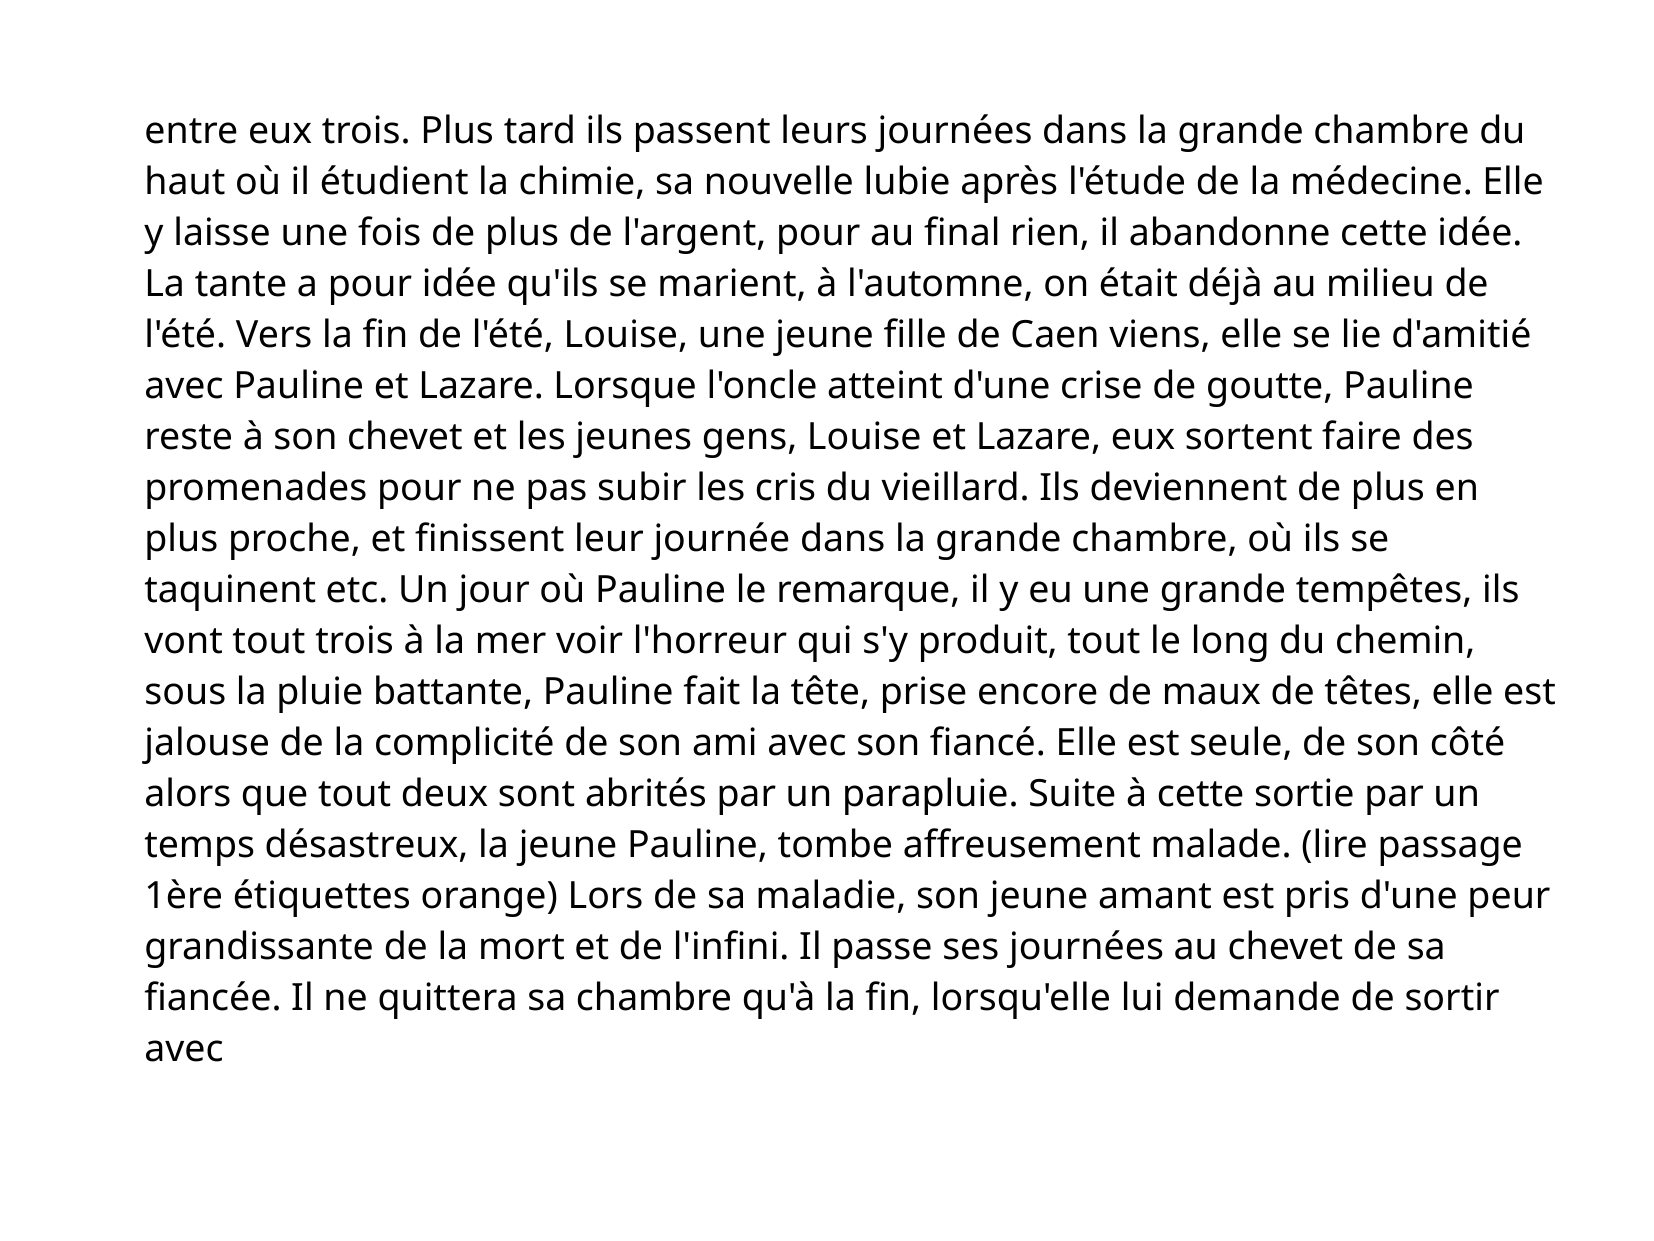

#
entre eux trois. Plus tard ils passent leurs journées dans la grande chambre du haut où il étudient la chimie, sa nouvelle lubie après l'étude de la médecine. Elle y laisse une fois de plus de l'argent, pour au final rien, il abandonne cette idée. La tante a pour idée qu'ils se marient, à l'automne, on était déjà au milieu de l'été. Vers la fin de l'été, Louise, une jeune fille de Caen viens, elle se lie d'amitié avec Pauline et Lazare. Lorsque l'oncle atteint d'une crise de goutte, Pauline reste à son chevet et les jeunes gens, Louise et Lazare, eux sortent faire des promenades pour ne pas subir les cris du vieillard. Ils deviennent de plus en plus proche, et finissent leur journée dans la grande chambre, où ils se taquinent etc. Un jour où Pauline le remarque, il y eu une grande tempêtes, ils vont tout trois à la mer voir l'horreur qui s'y produit, tout le long du chemin, sous la pluie battante, Pauline fait la tête, prise encore de maux de têtes, elle est jalouse de la complicité de son ami avec son fiancé. Elle est seule, de son côté alors que tout deux sont abrités par un parapluie. Suite à cette sortie par un temps désastreux, la jeune Pauline, tombe affreusement malade. (lire passage 1ère étiquettes orange) Lors de sa maladie, son jeune amant est pris d'une peur grandissante de la mort et de l'infini. Il passe ses journées au chevet de sa fiancée. Il ne quittera sa chambre qu'à la fin, lorsqu'elle lui demande de sortir avec